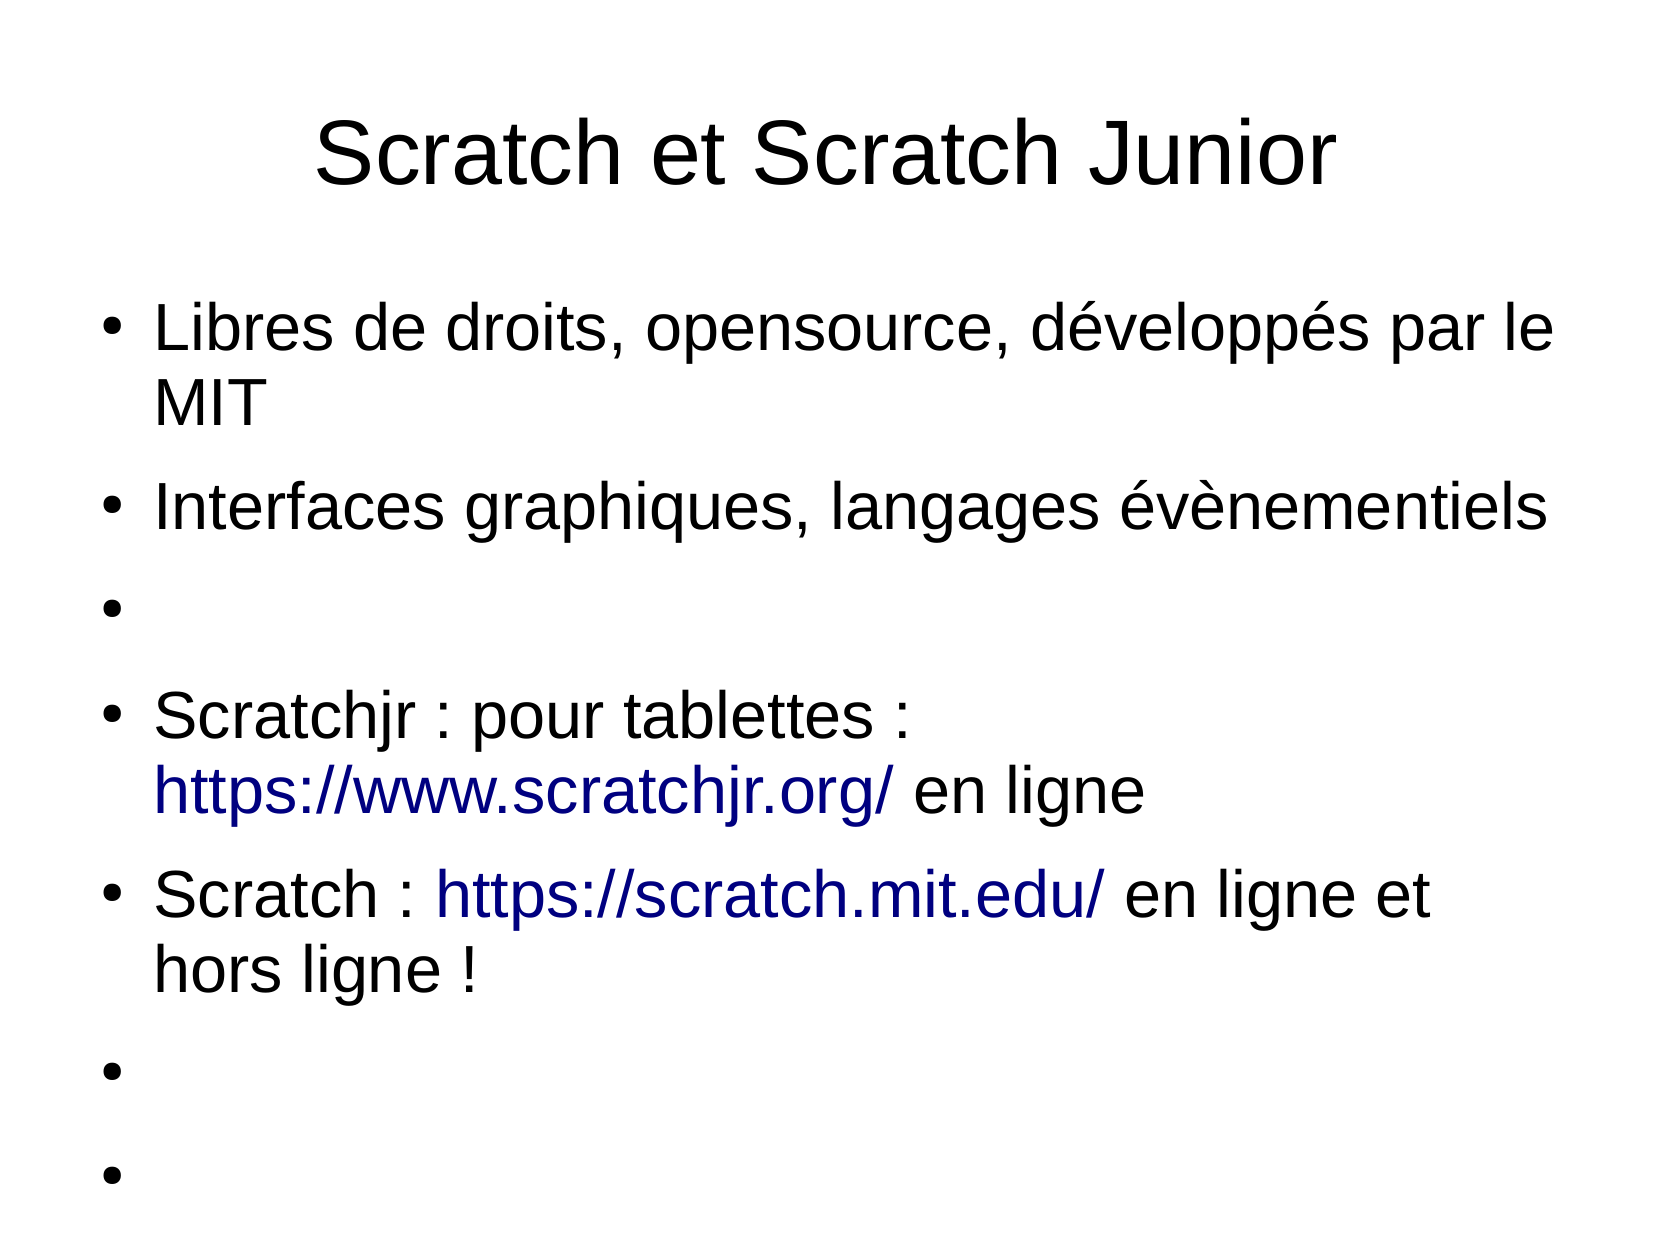

# Scratch et Scratch Junior
Libres de droits, opensource, développés par le MIT
Interfaces graphiques, langages évènementiels
Scratchjr : pour tablettes : https://www.scratchjr.org/ en ligne
Scratch : https://scratch.mit.edu/ en ligne et hors ligne !